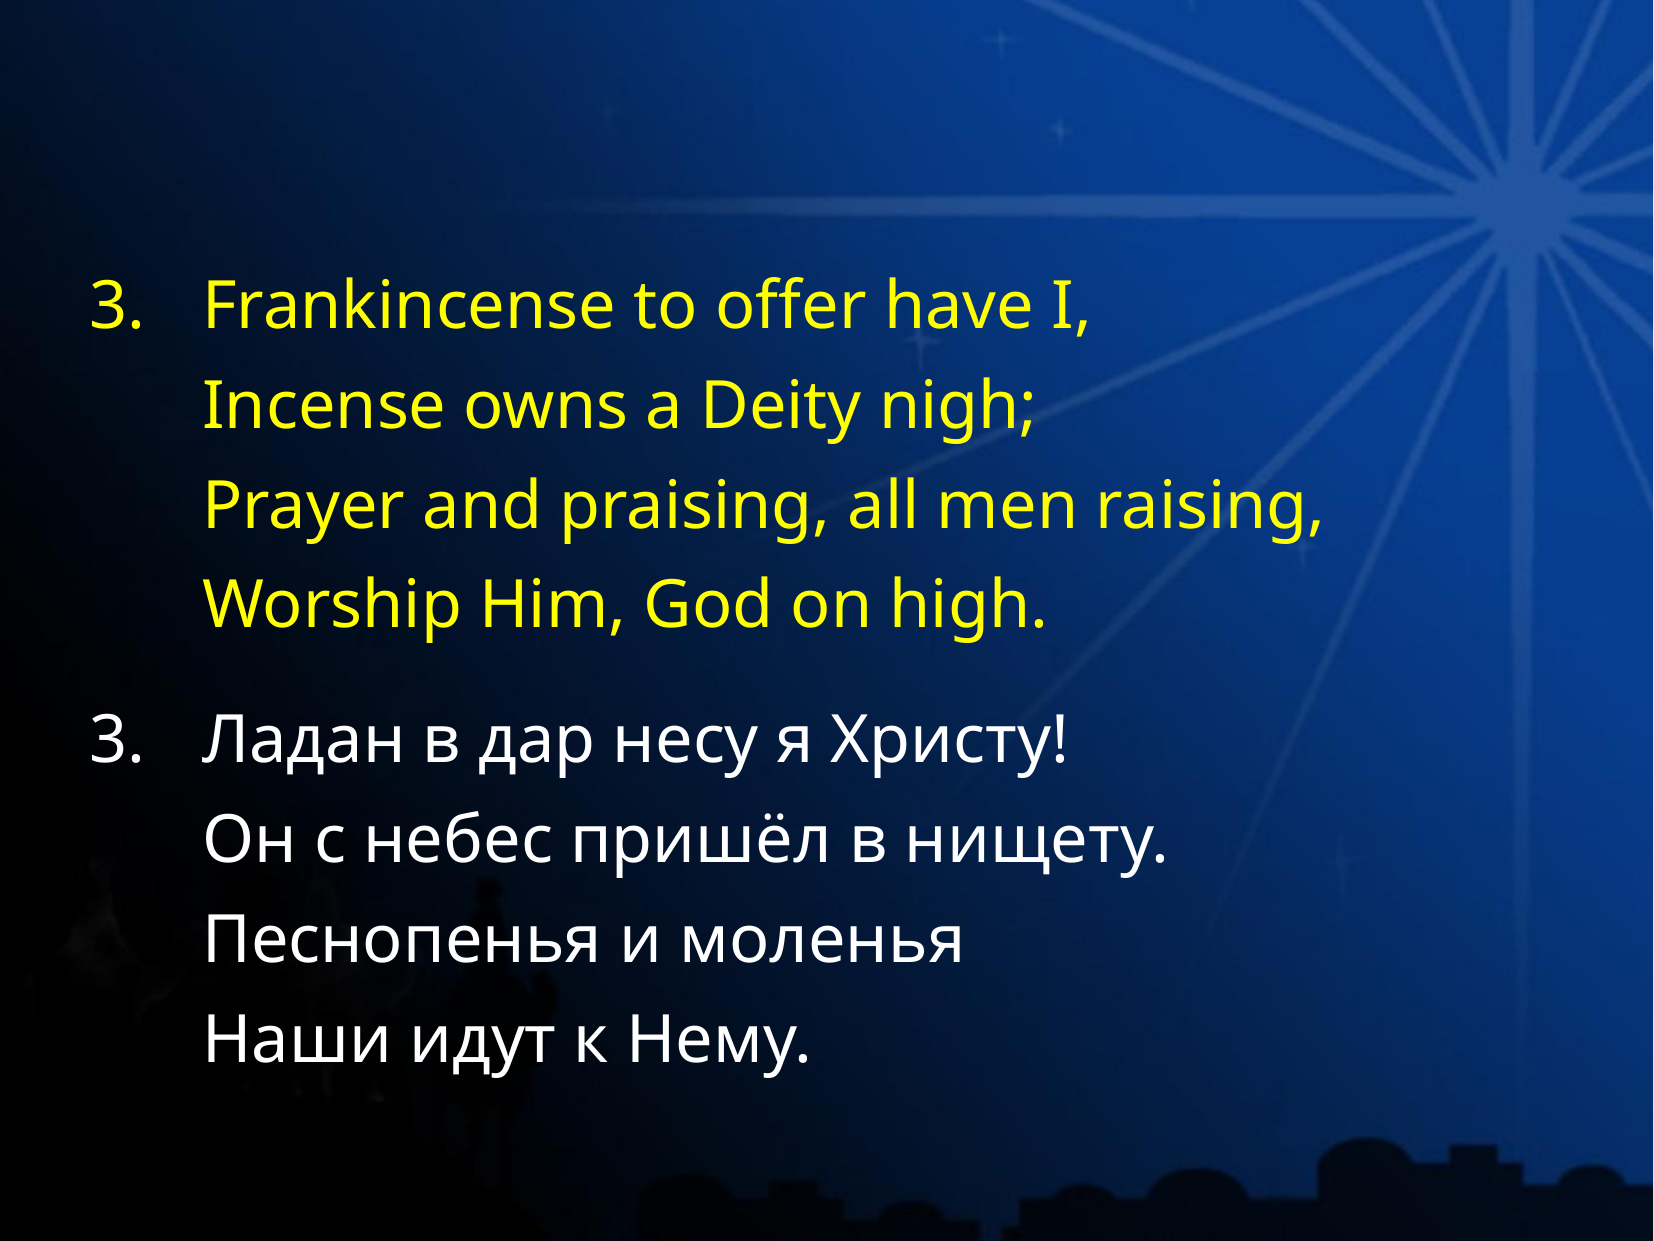

3.	Frankincense to offer have I,
	Incense owns a Deity nigh;
	Prayer and praising, all men raising,
	Worship Him, God on high.
3.	Ладан в дар несу я Христу!
	Он с небес пришёл в нищету.
	Песнопенья и моленья
	Наши идут к Нему.